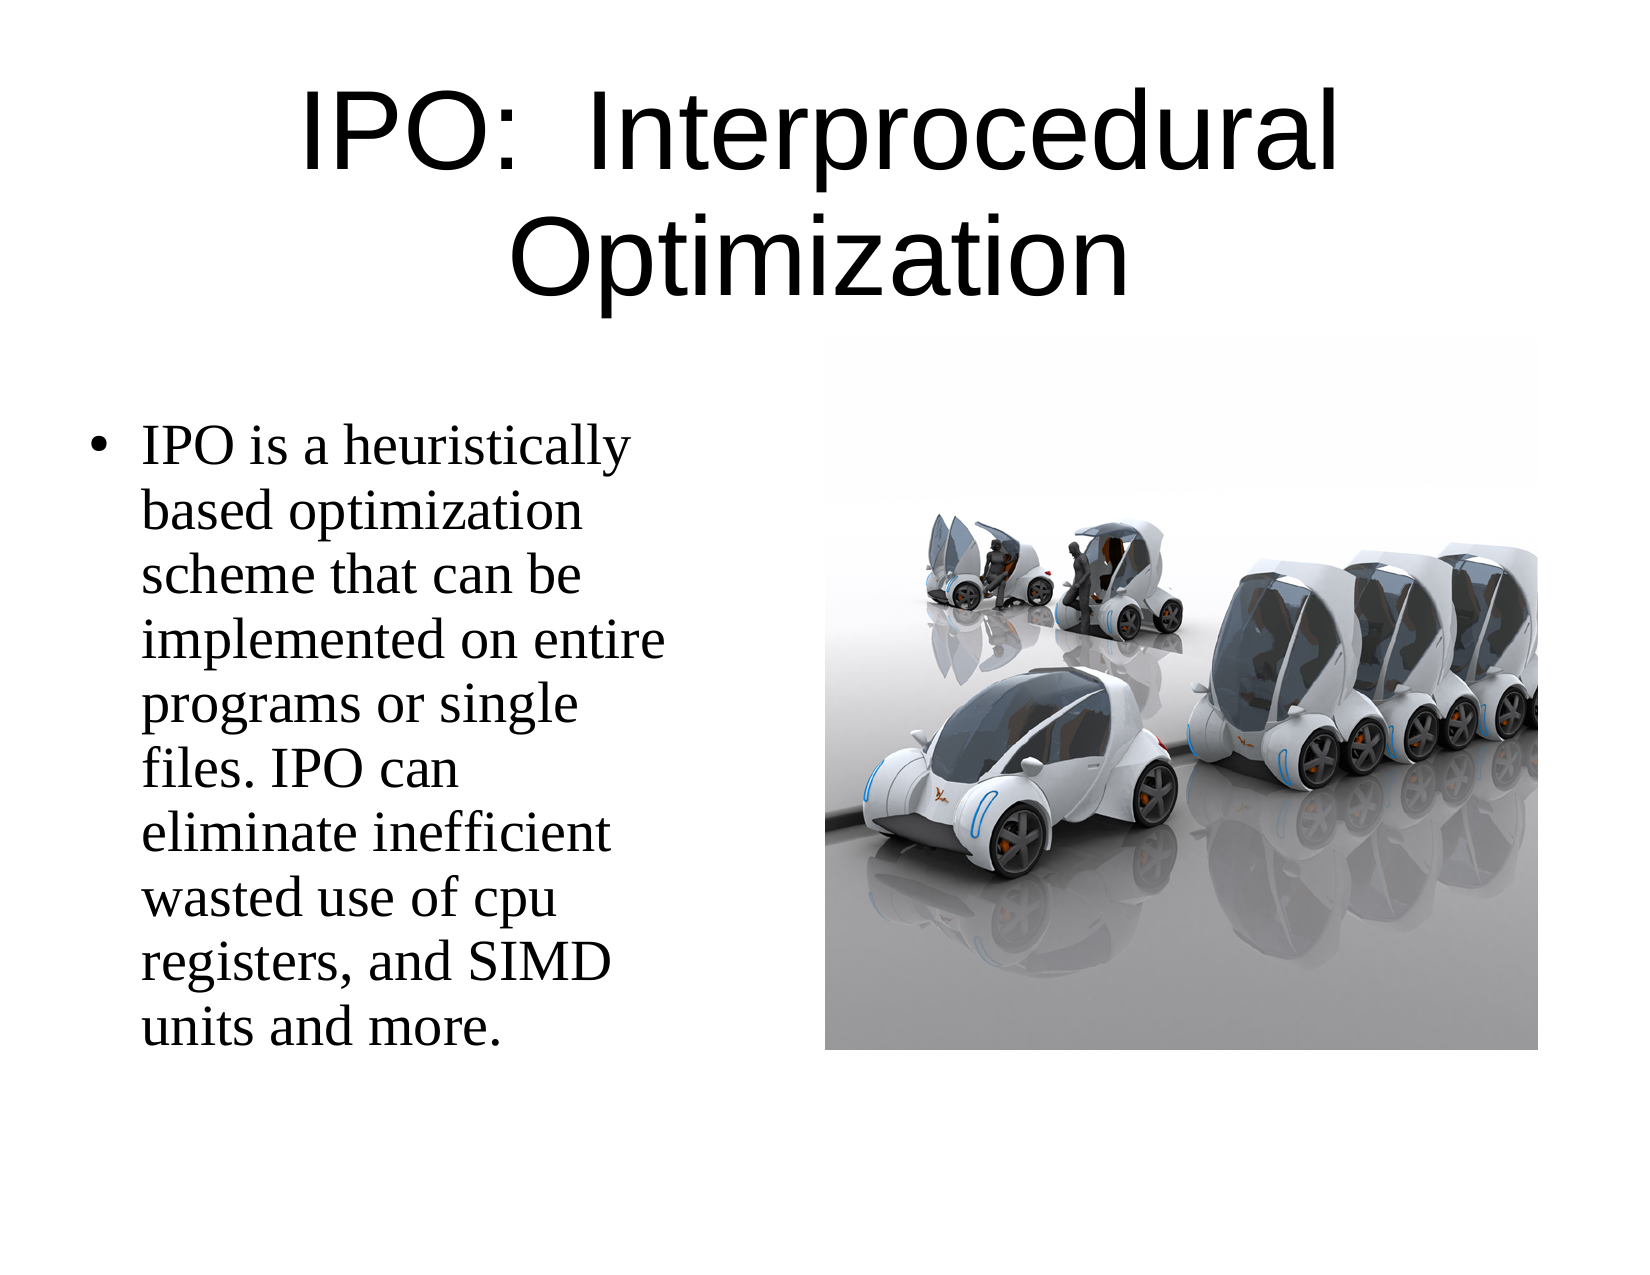

# IPO: Interprocedural Optimization
IPO is a heuristically based optimization scheme that can be implemented on entire programs or single files. IPO can eliminate inefficient wasted use of cpu registers, and SIMD units and more.